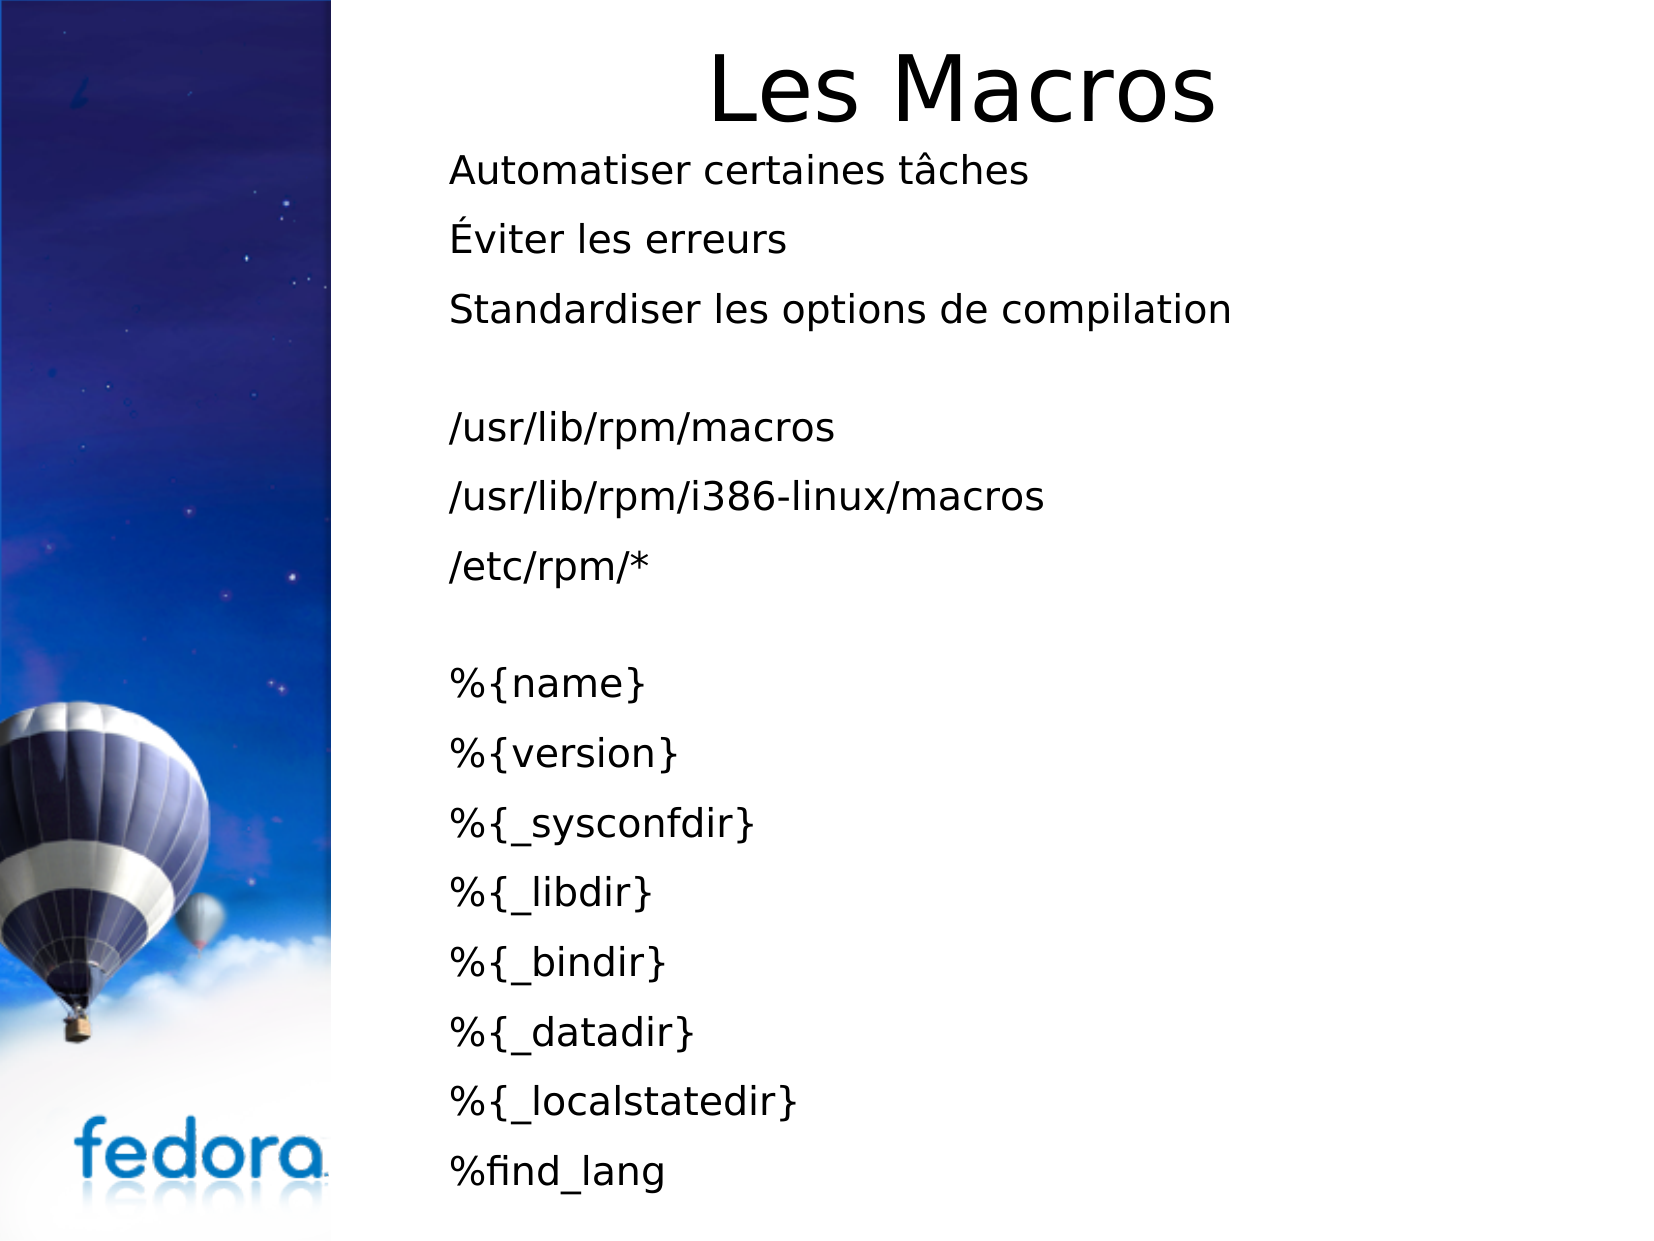

Les Macros
# Automatiser certaines tâches
Éviter les erreurs
Standardiser les options de compilation
/usr/lib/rpm/macros
/usr/lib/rpm/i386-linux/macros
/etc/rpm/*
%{name}
%{version}
%{_sysconfdir}
%{_libdir}
%{_bindir}
%{_datadir}
%{_localstatedir}
%find_lang